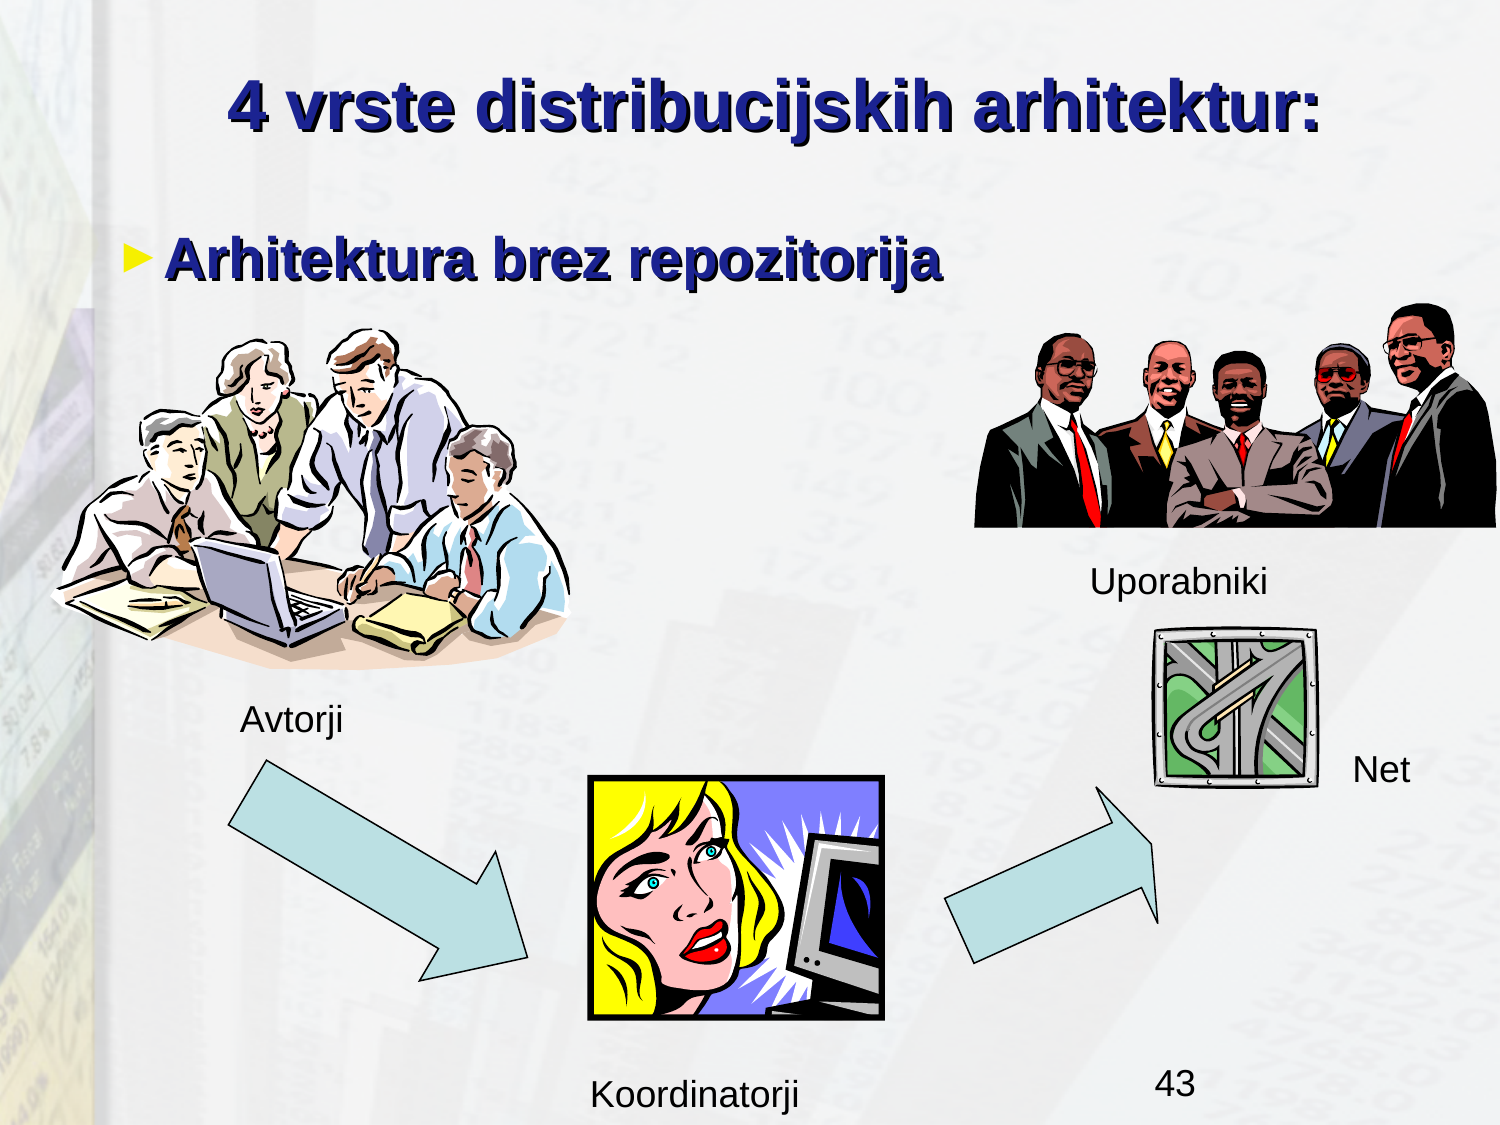

# 4 vrste distribucijskih arhitektur:
Arhitektura brez repozitorija
Uporabniki
Avtorji
Net
43
Koordinatorji